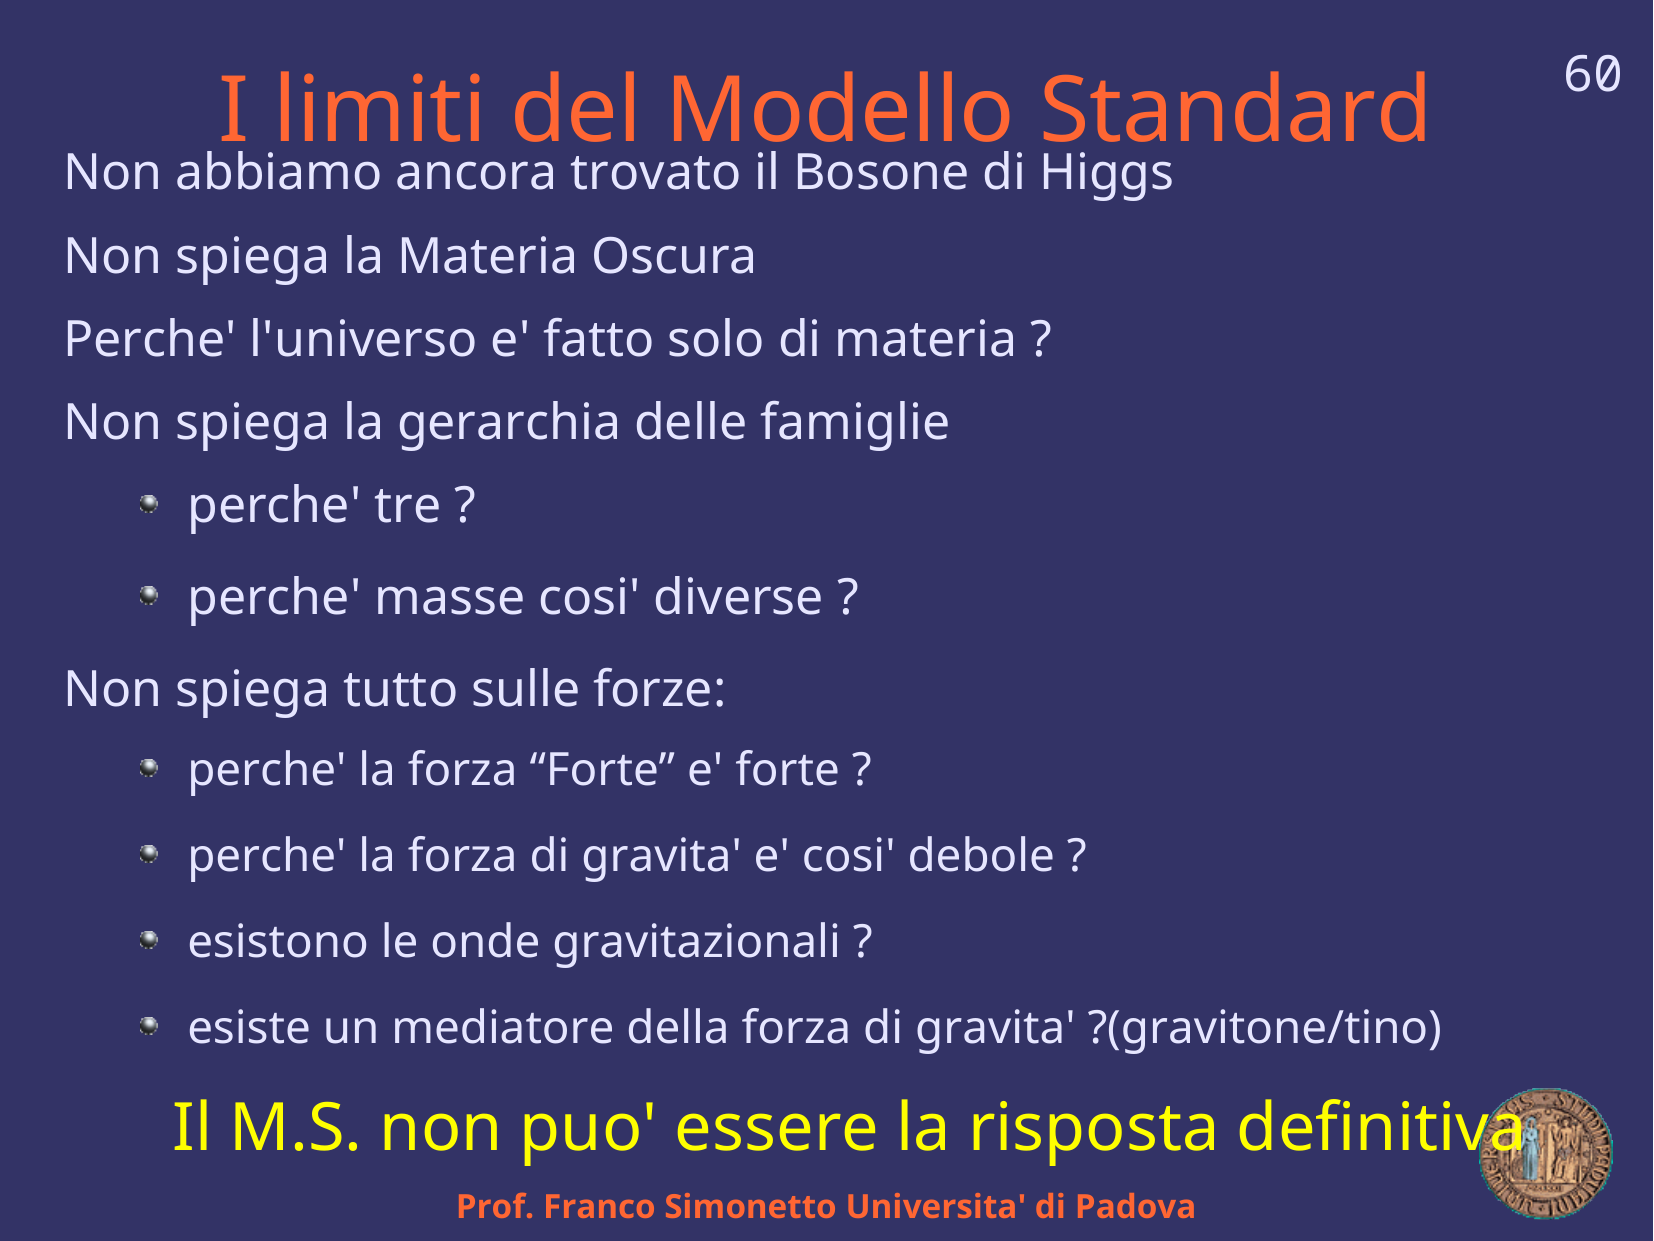

60
# I limiti del Modello Standard
Non abbiamo ancora trovato il Bosone di Higgs
Non spiega la Materia Oscura
Perche' l'universo e' fatto solo di materia ?
Non spiega la gerarchia delle famiglie
perche' tre ?
perche' masse cosi' diverse ?
Non spiega tutto sulle forze:
perche' la forza “Forte” e' forte ?
perche' la forza di gravita' e' cosi' debole ?
esistono le onde gravitazionali ?
esiste un mediatore della forza di gravita' ?(gravitone/tino)
Il M.S. non puo' essere la risposta definitiva